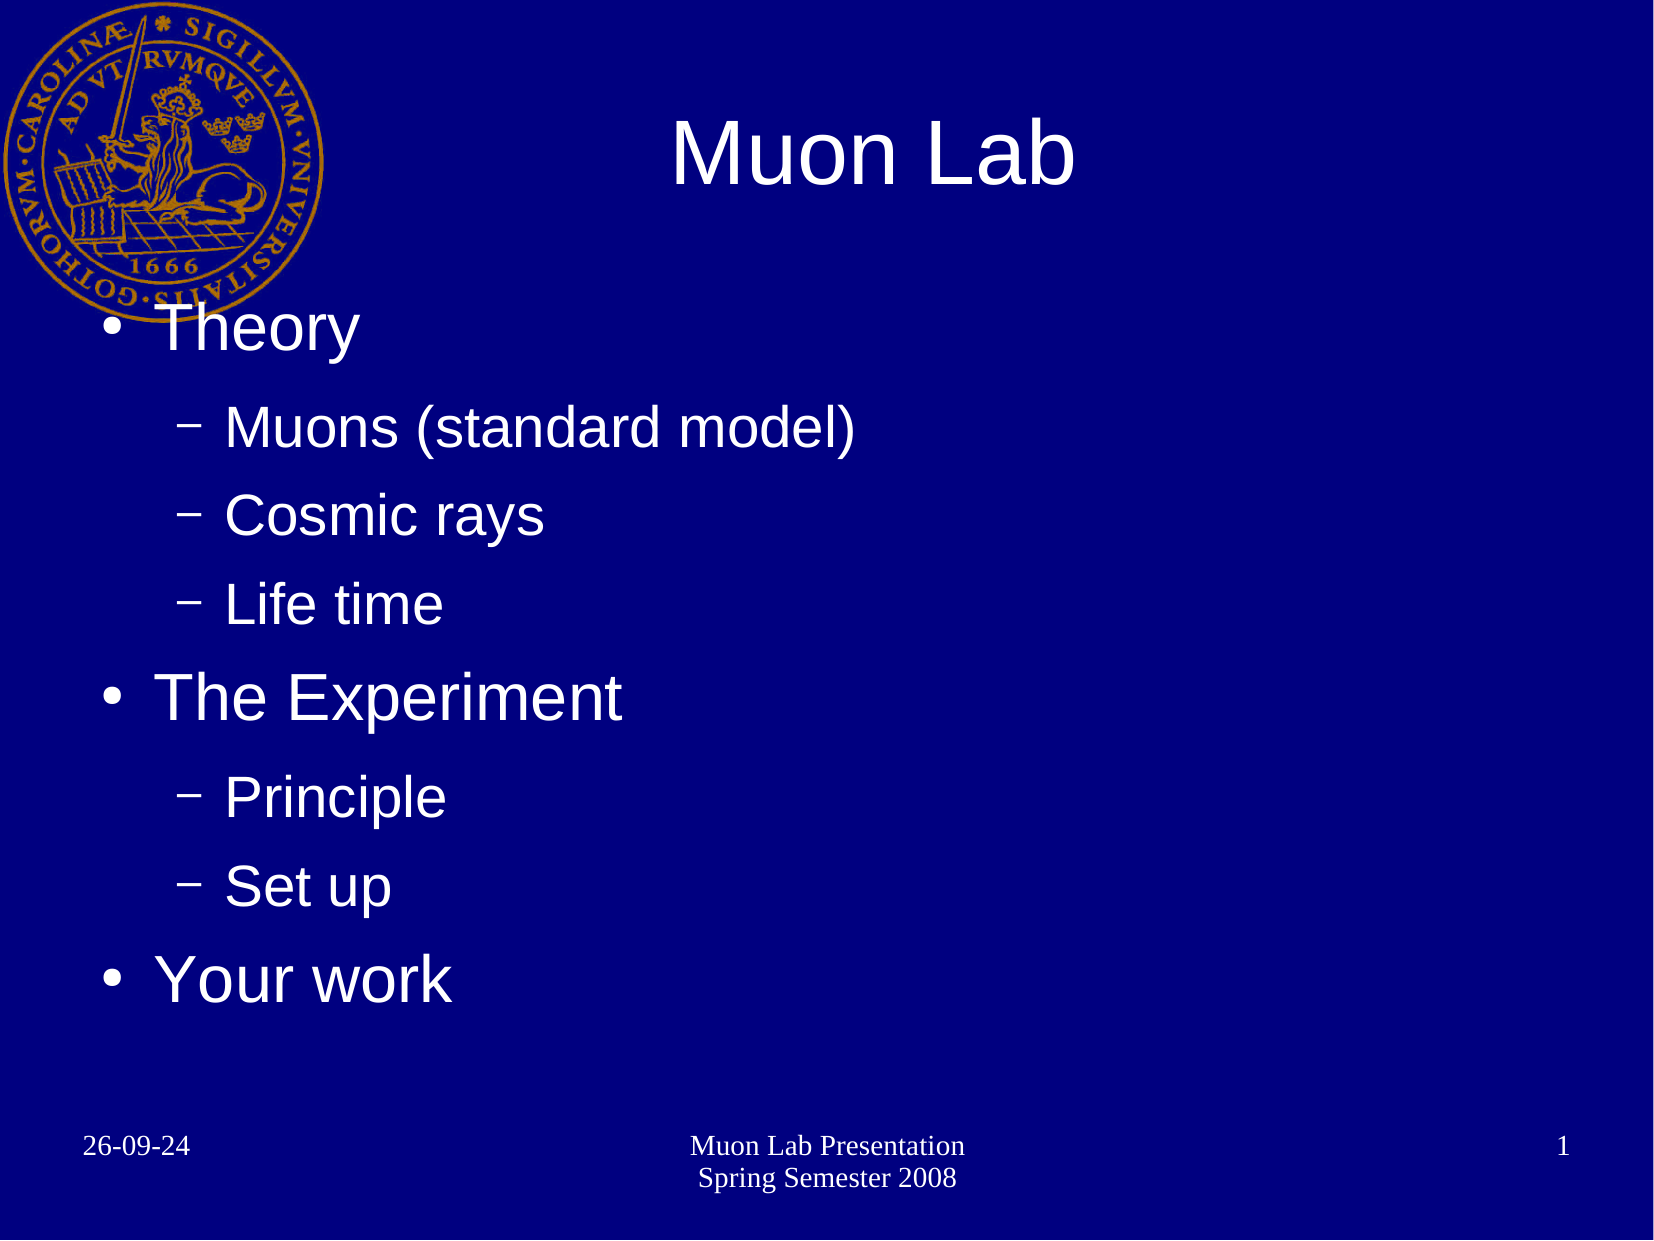

# Muon Lab
Theory
Muons (standard model)
Cosmic rays
Life time
The Experiment
Principle
Set up
Your work
1